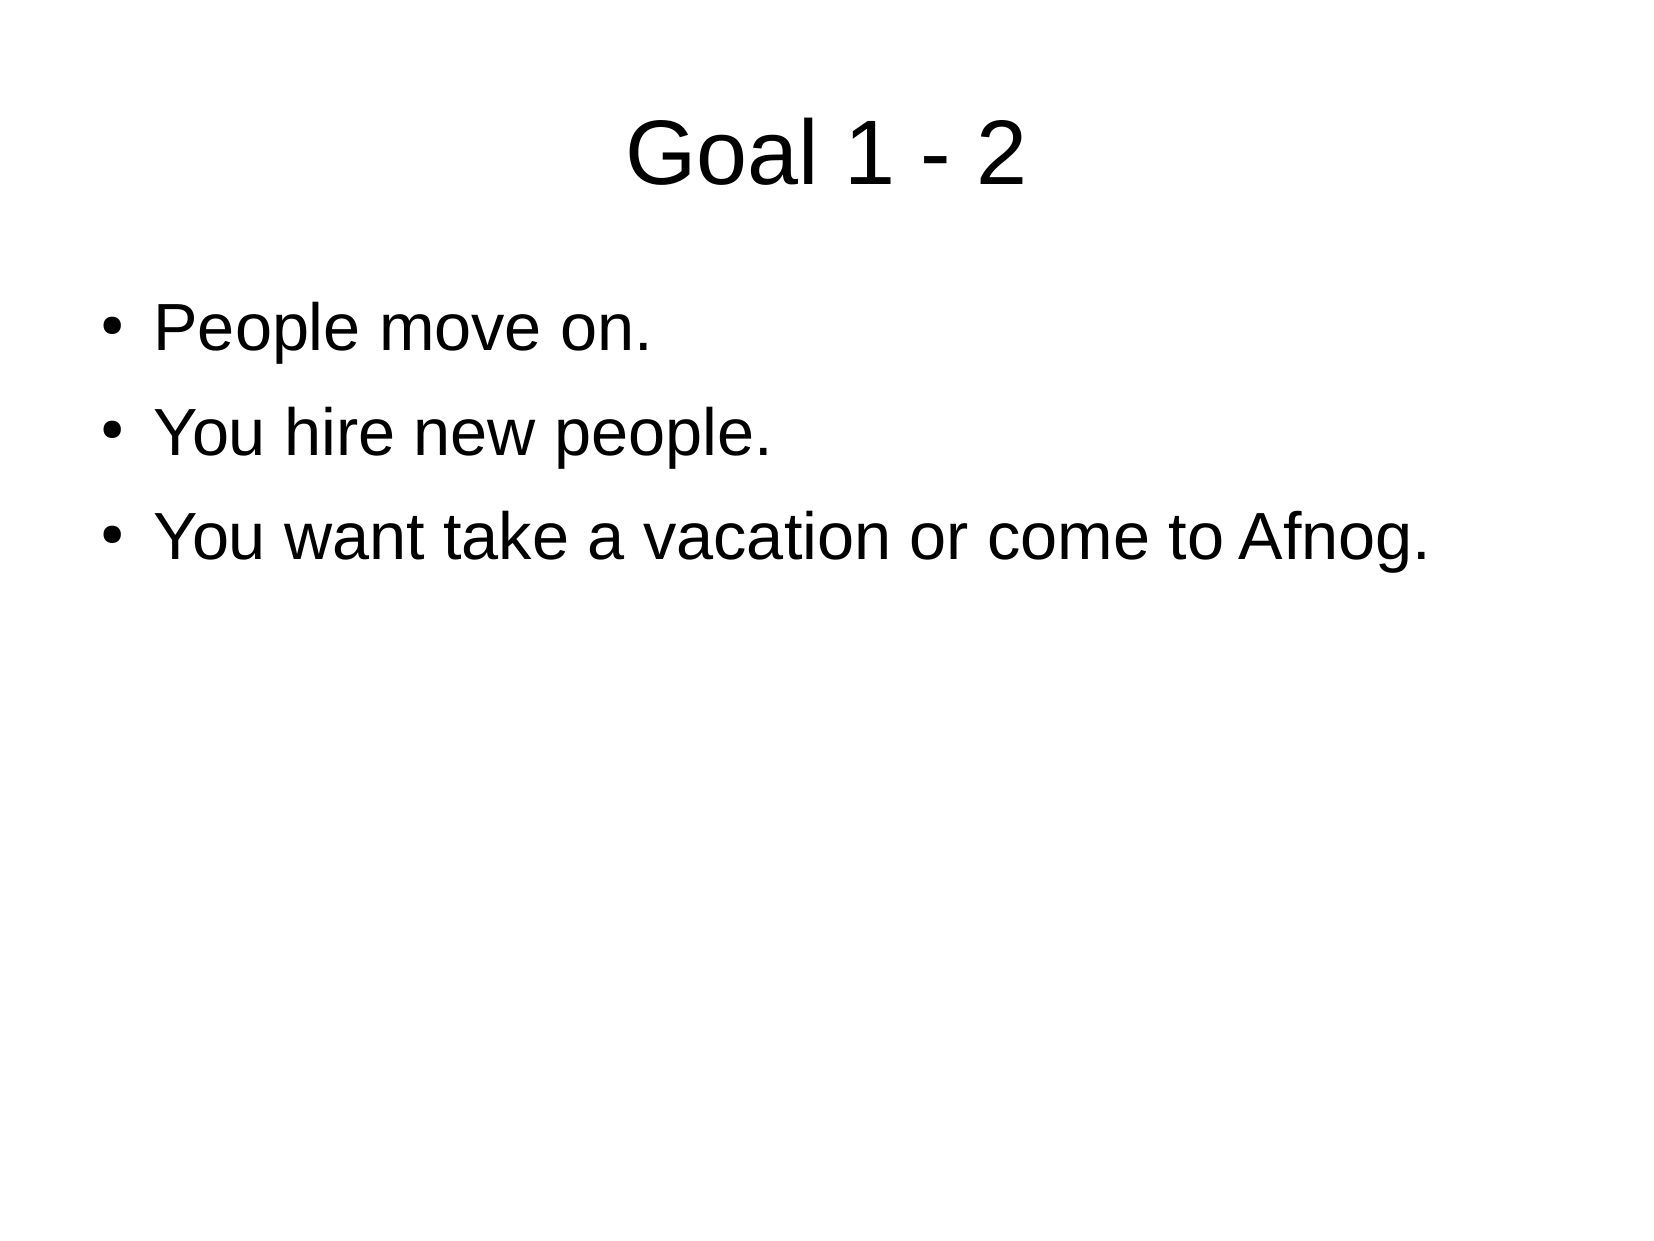

# Goal 1 - 2
People move on.
You hire new people.
You want take a vacation or come to Afnog.